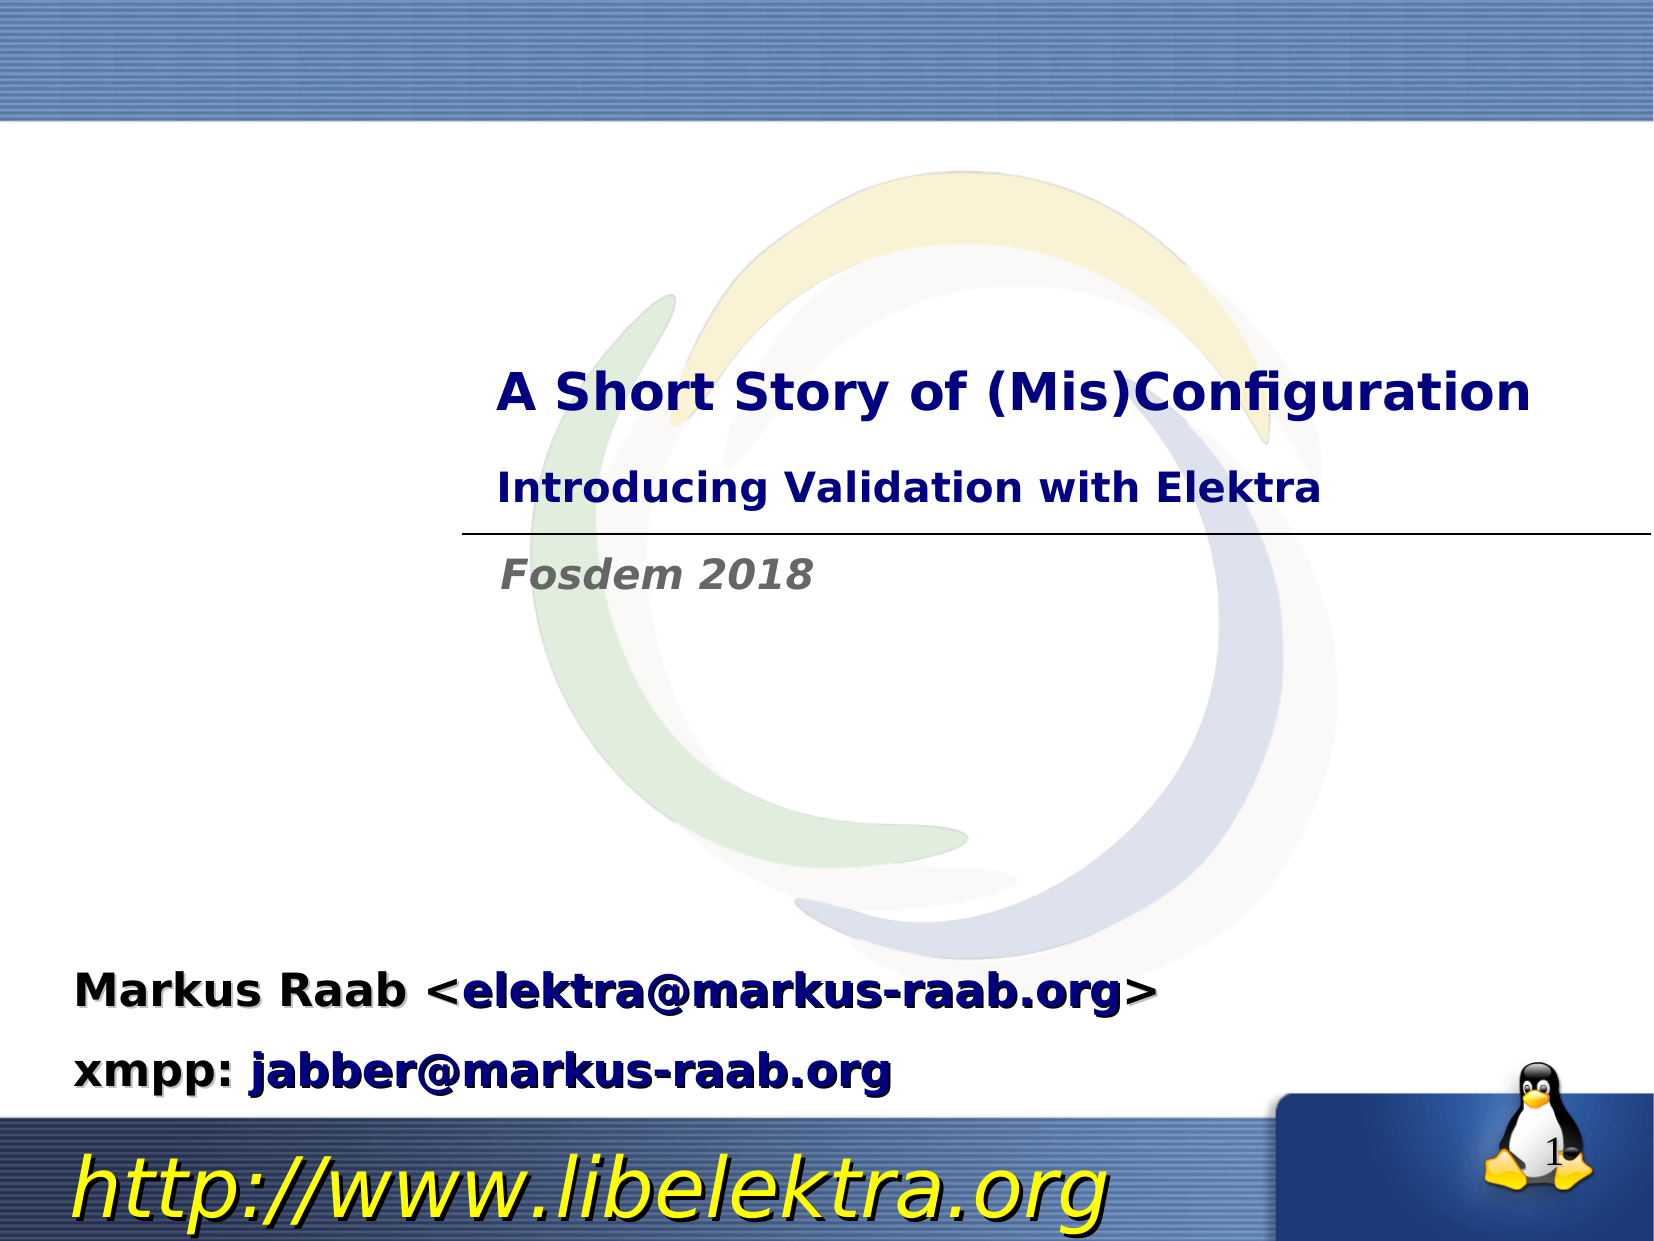

A Short Story of (Mis)Configuration
Introducing Validation with Elektra
Fosdem 2018
Markus Raab <elektra@markus-raab.org>
xmpp: jabber@markus-raab.org